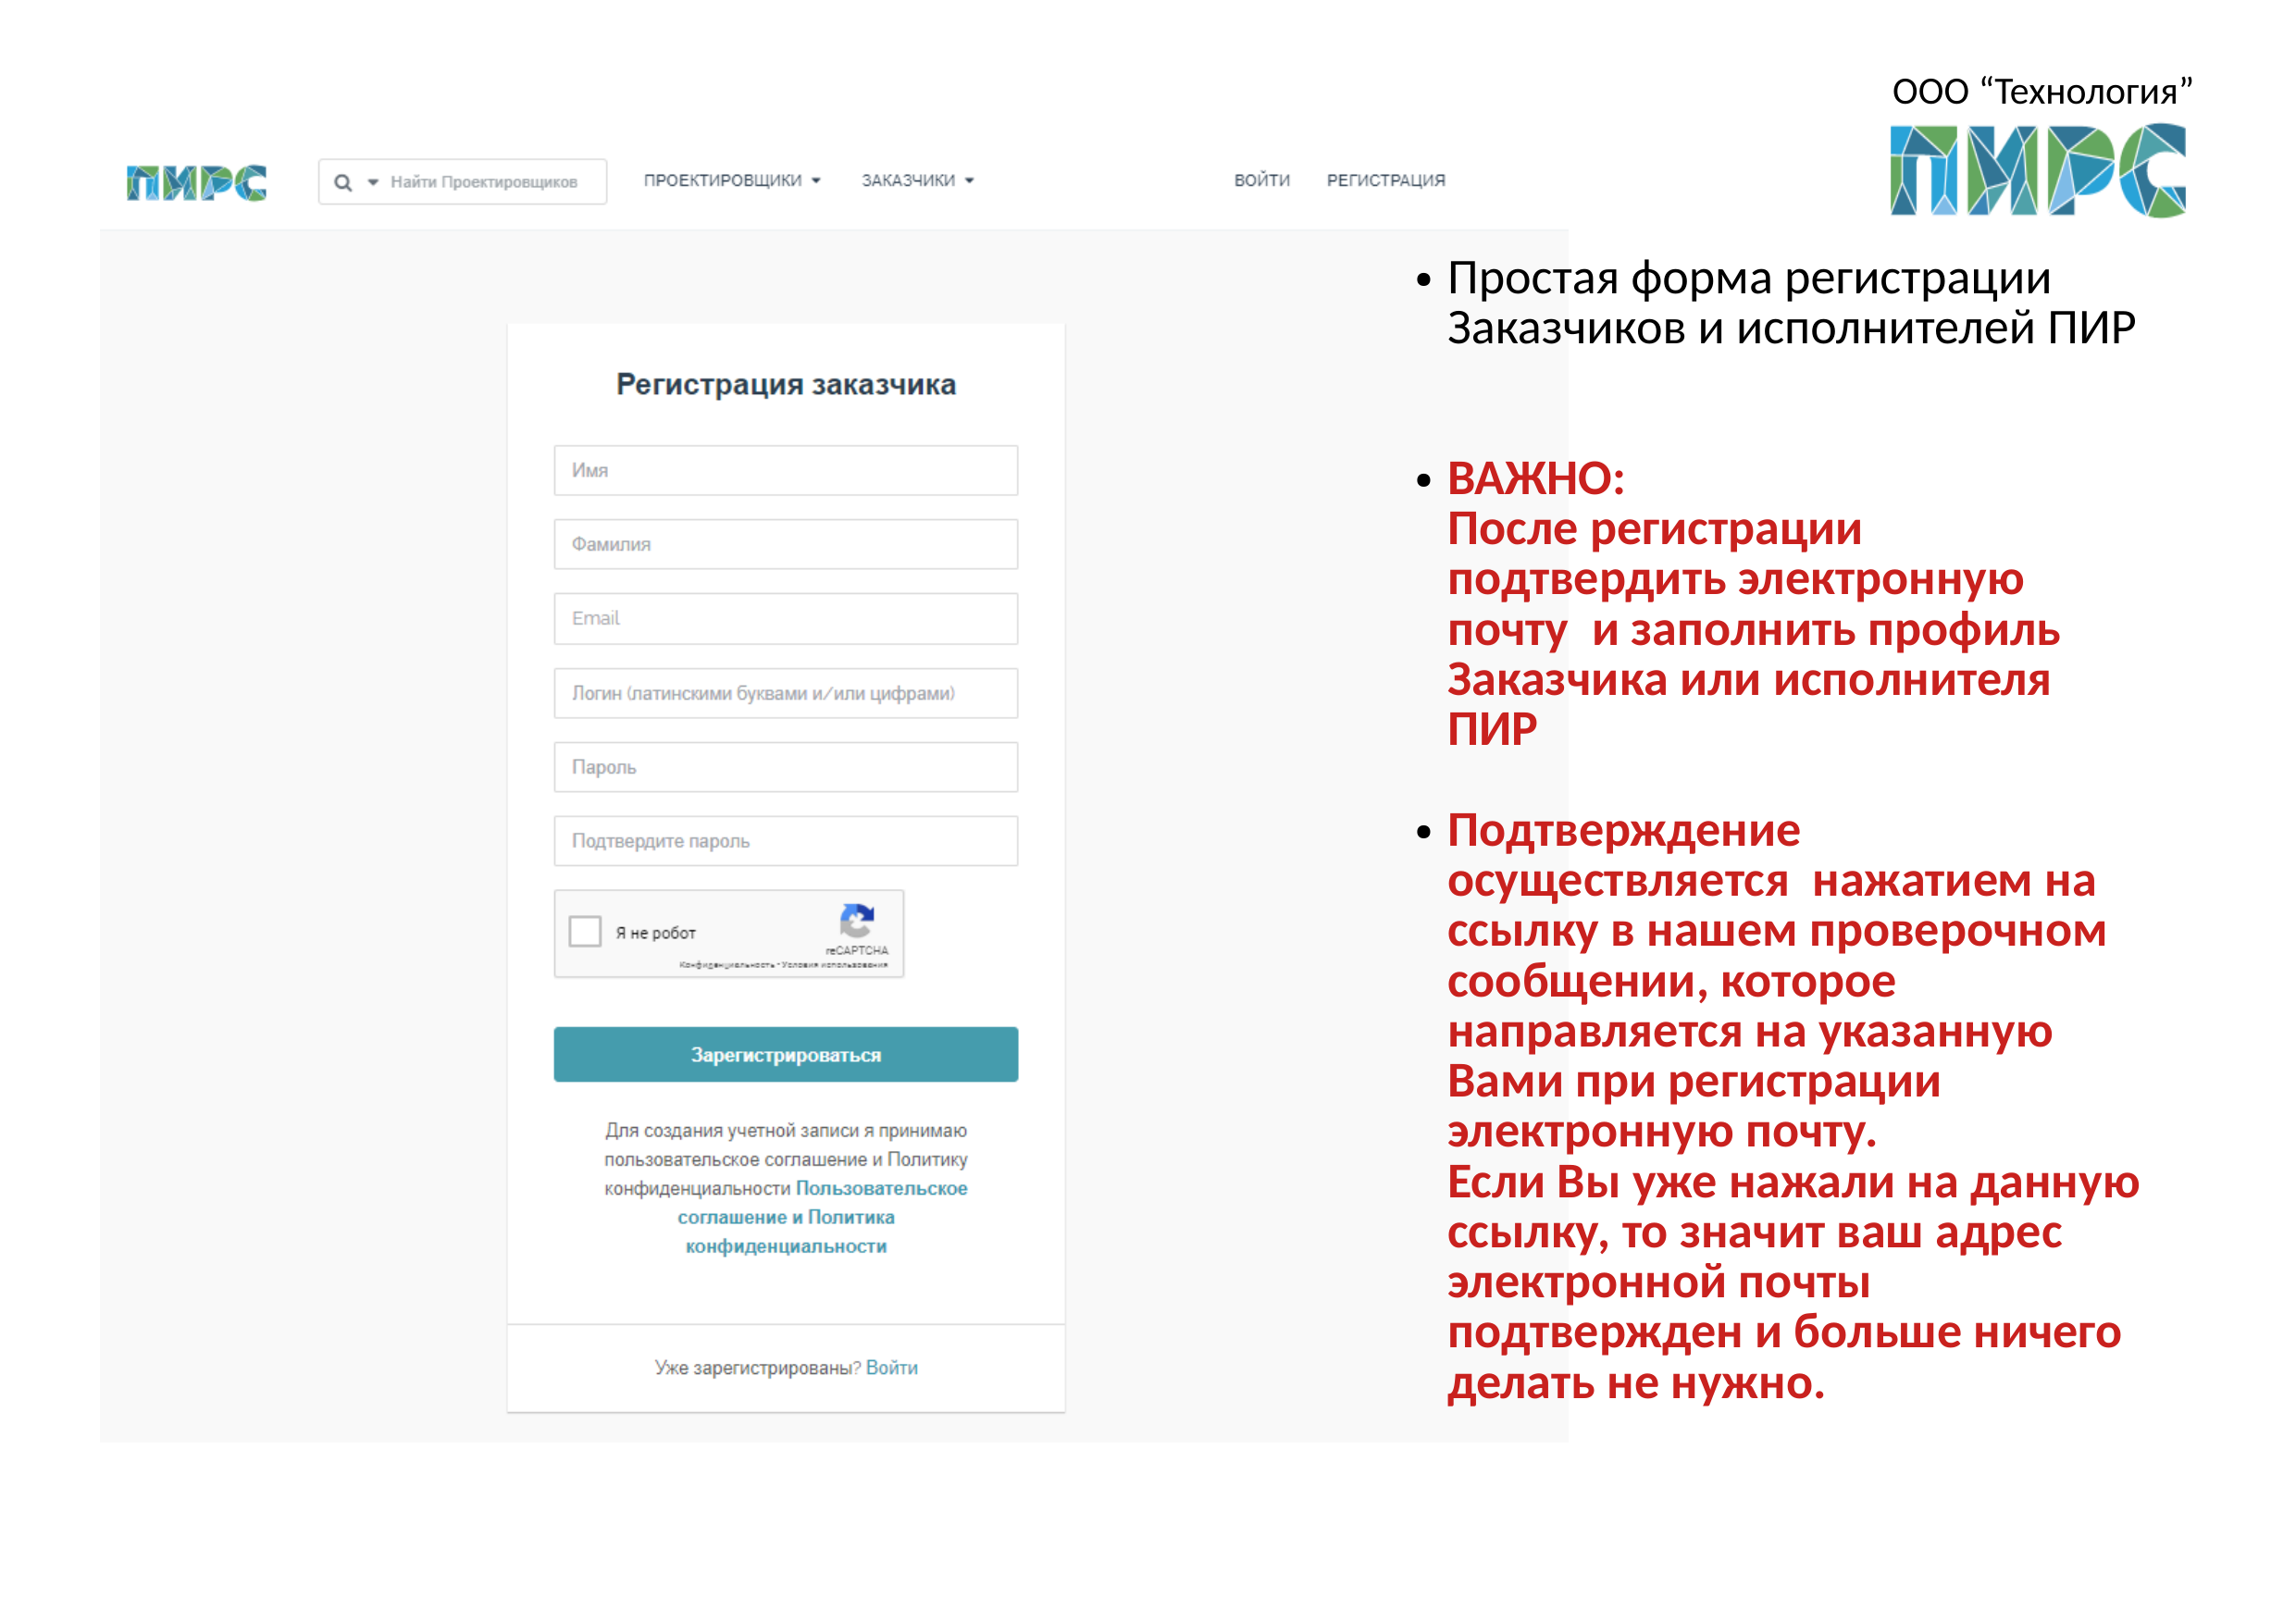

ООО “Технология”
Простая форма регистрации Заказчиков и исполнителей ПИР
ВАЖНО:
После регистрации подтвердить электронную почту и заполнить профиль Заказчика или исполнителя ПИР
Подтверждение осуществляется нажатием на ссылку в нашем проверочном сообщении, которое направляется на указанную Вами при регистрации электронную почту.
Если Вы уже нажали на данную ссылку, то значит ваш адрес электронной почты подтвержден и больше ничего делать не нужно.